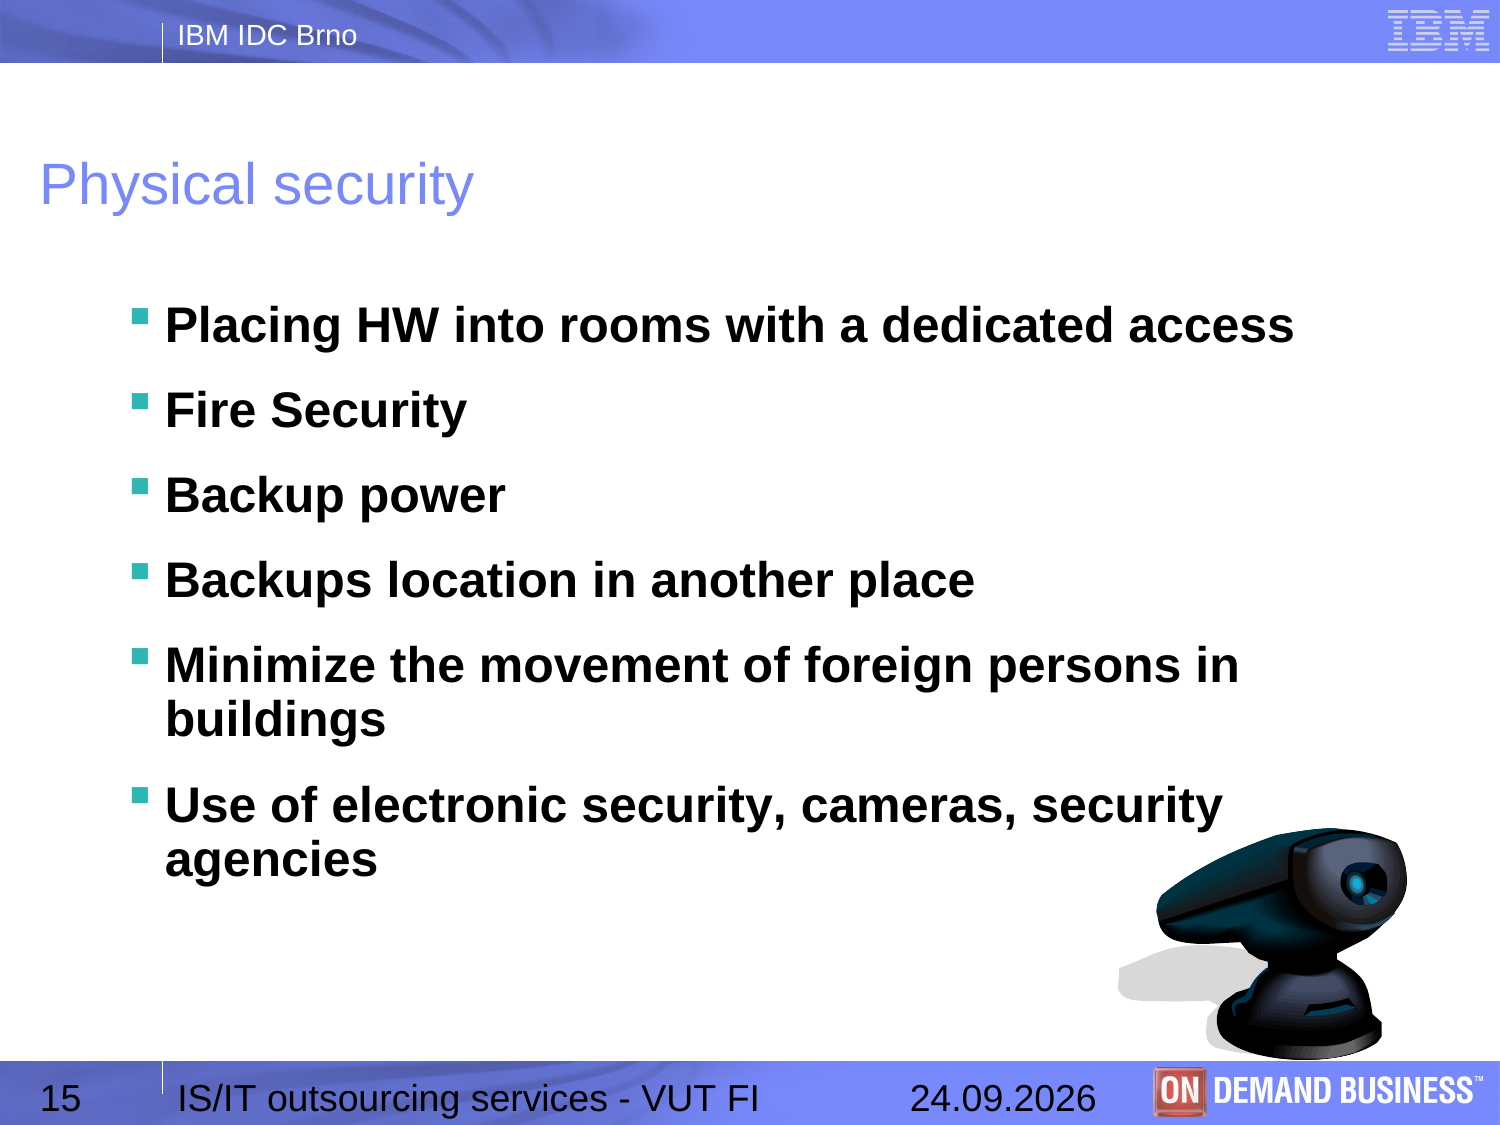

# Physical security
Placing HW into rooms with a dedicated access
Fire Security
Backup power
Backups location in another place
Minimize the movement of foreign persons in buildings
Use of electronic security, cameras, security agencies
15
IS/IT outsourcing services - VUT FI